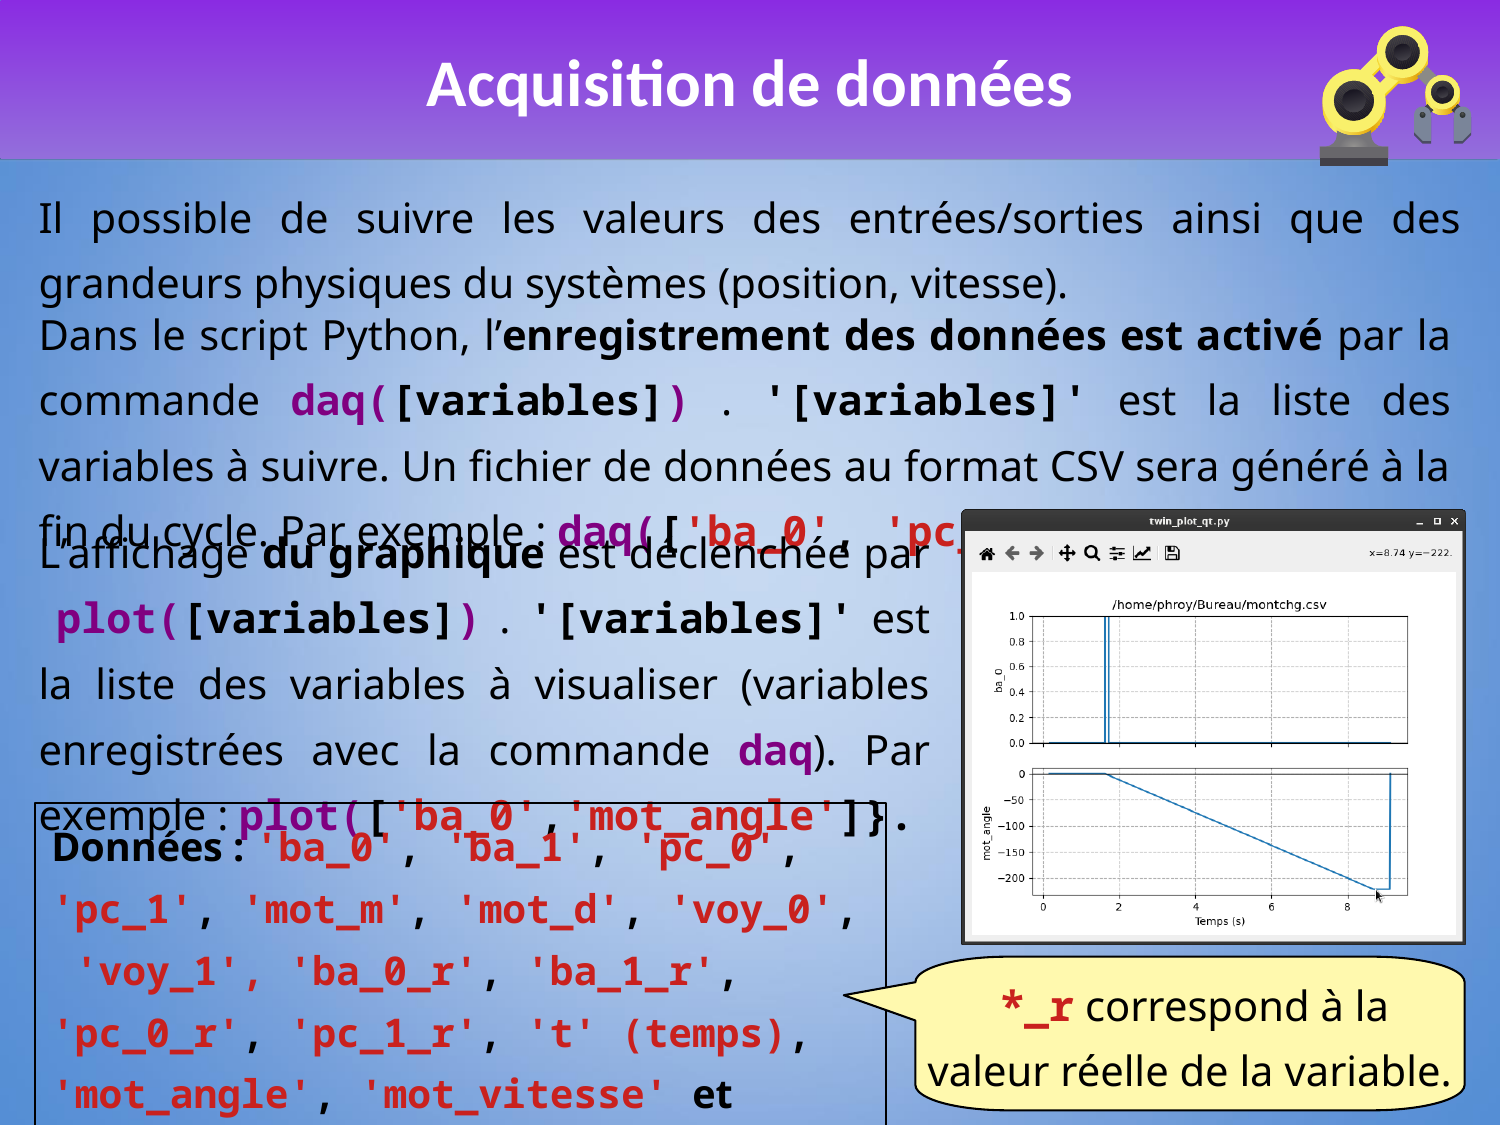

Acquisition de données
Il possible de suivre les valeurs des entrées/sorties ainsi que des grandeurs physiques du systèmes (position, vitesse).
Dans le script Python, l’enregistrement des données est activé par la commande daq([variables]) . '[variables]' est la liste des variables à suivre. Un fichier de données au format CSV sera généré à la fin du cycle. Par exemple : daq(['ba_0', 'pc_0', 'mot_angle']}.
L’affichage du graphique est déclenchée par plot([variables]) . '[variables]' est la liste des variables à visualiser (variables enregistrées avec la commande daq). Par exemple : plot(['ba_0','mot_angle']}.
Données : 'ba_0', 'ba_1', 'pc_0', 'pc_1', 'mot_m', 'mot_d', 'voy_0', 'voy_1', 'ba_0_r', 'ba_1_r', 'pc_0_r', 'pc_1_r', 't' (temps), 'mot_angle', 'mot_vitesse' et 'cabine_z'.
 *_r correspond à la
valeur réelle de la variable.